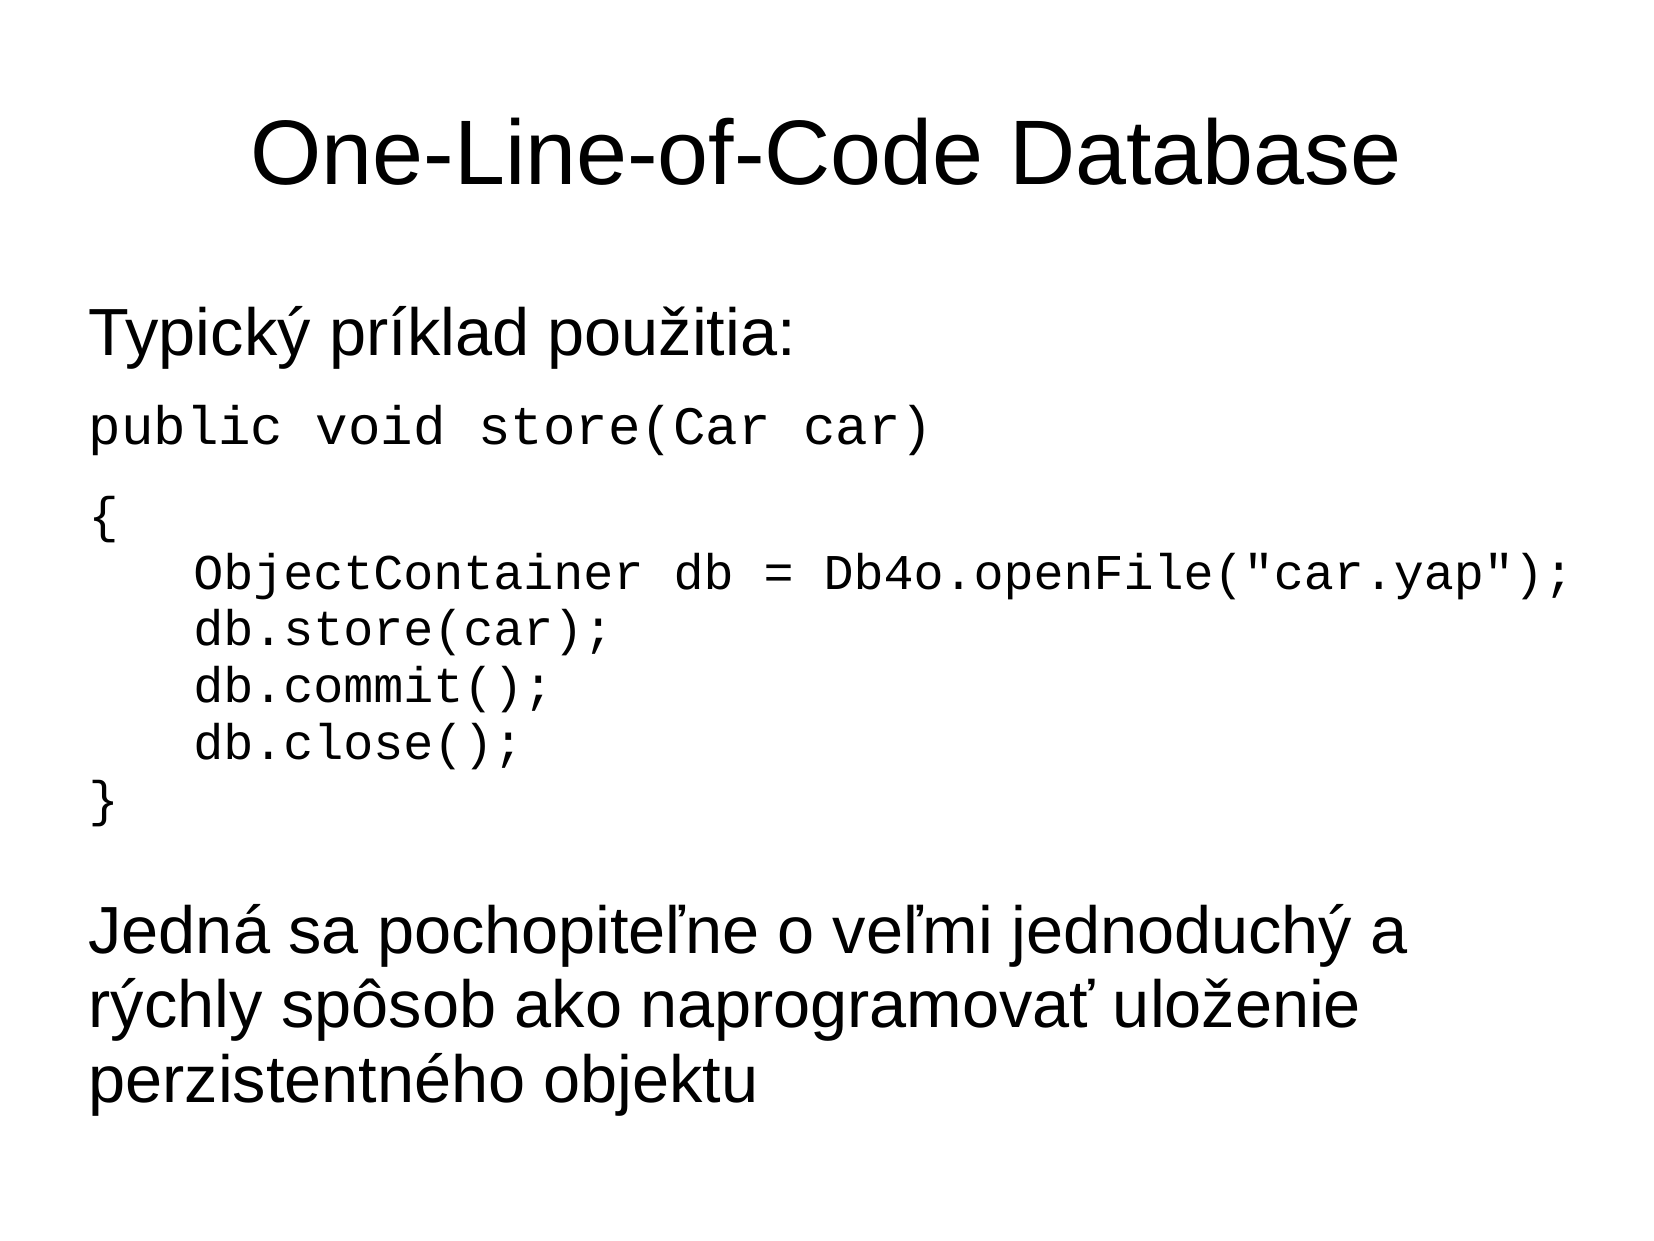

# One-Line-of-Code Database
Typický príklad použitia:
public void store(Car car)
{
ObjectContainer db = Db4o.openFile("car.yap");
db.store(car);
db.commit();
db.close();
}
Jedná sa pochopiteľne o veľmi jednoduchý a rýchly spôsob ako naprogramovať uloženie perzistentného objektu